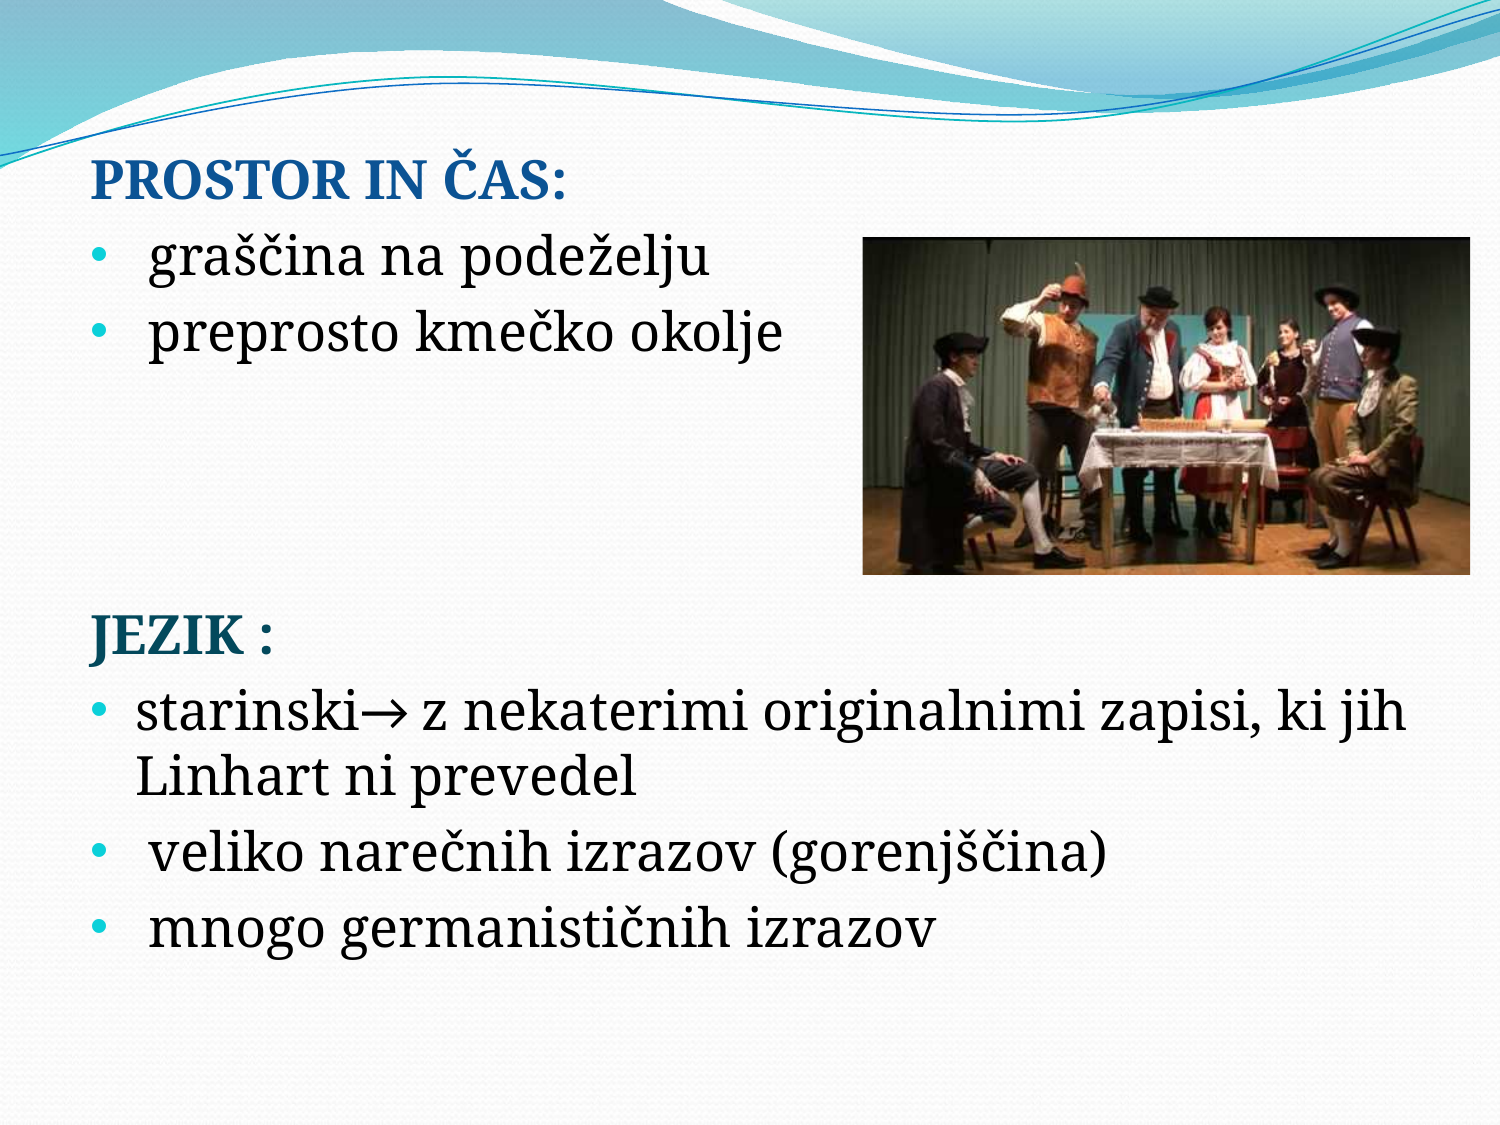

# PROSTOR IN ČAS:
 graščina na podeželju
 preprosto kmečko okolje
JEZIK :
starinski→ z nekaterimi originalnimi zapisi, ki jih Linhart ni prevedel
 veliko narečnih izrazov (gorenjščina)
 mnogo germanističnih izrazov